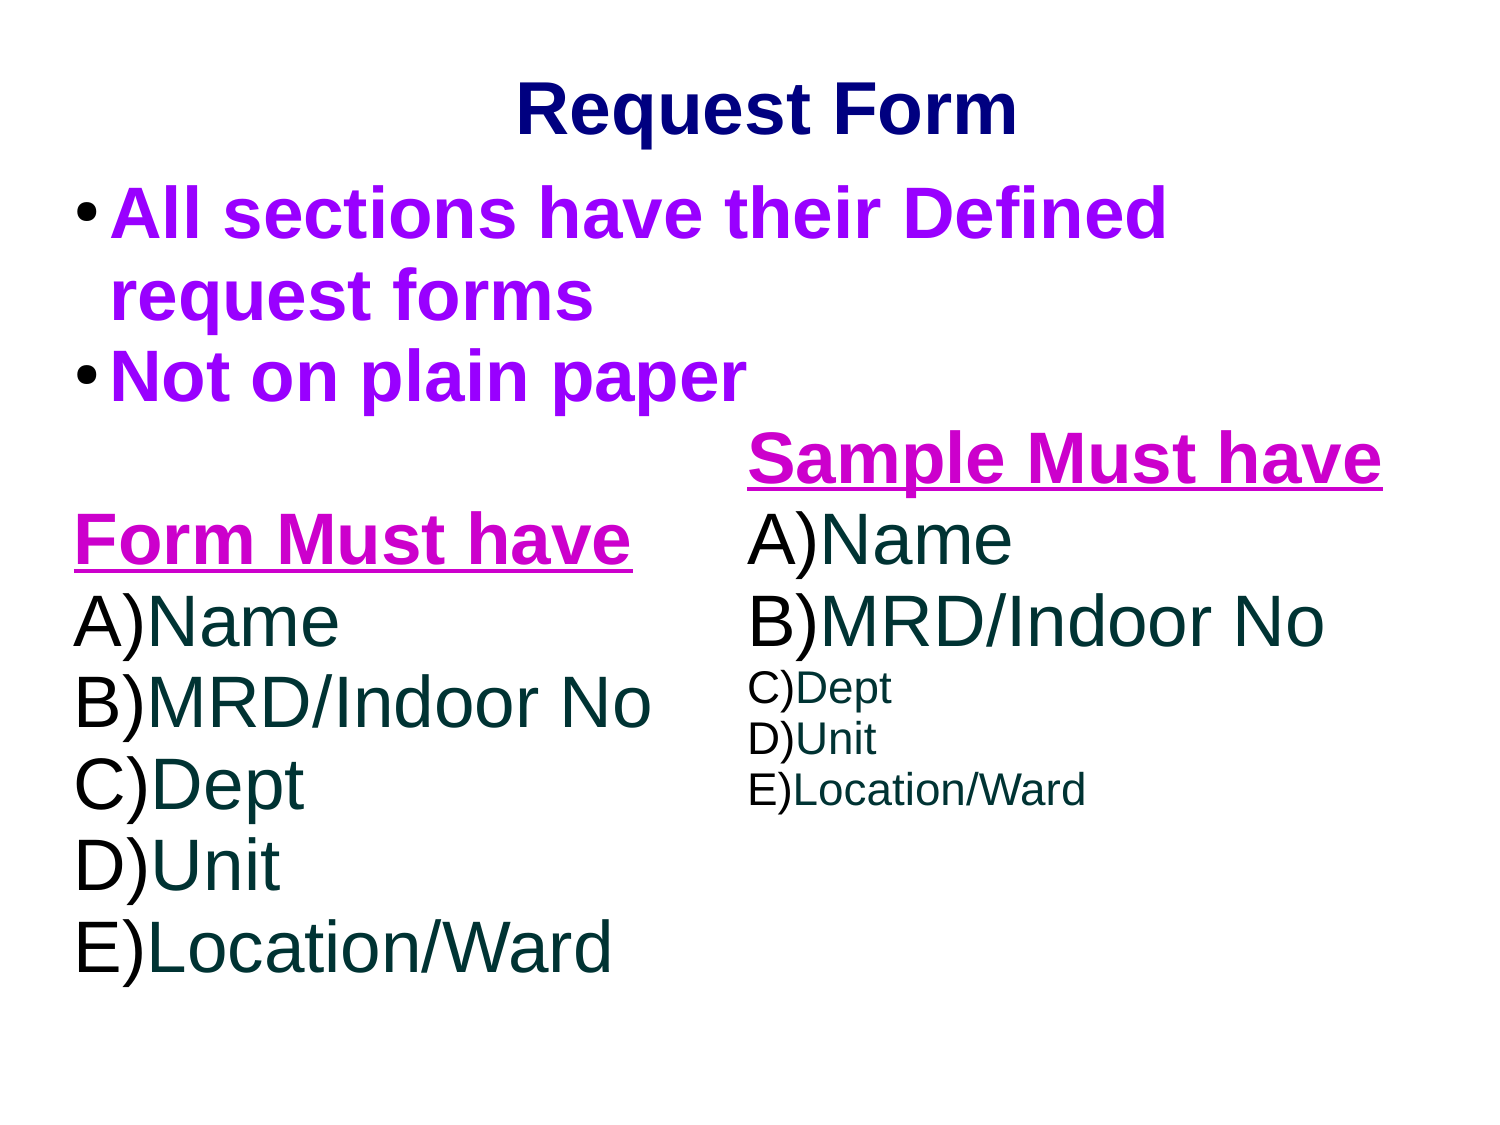

Request Form
All sections have their Defined request forms
Not on plain paper
Form Must have
Name
MRD/Indoor No
Dept
Unit
Location/Ward
Sample Must have
Name
MRD/Indoor No
Dept
Unit
Location/Ward